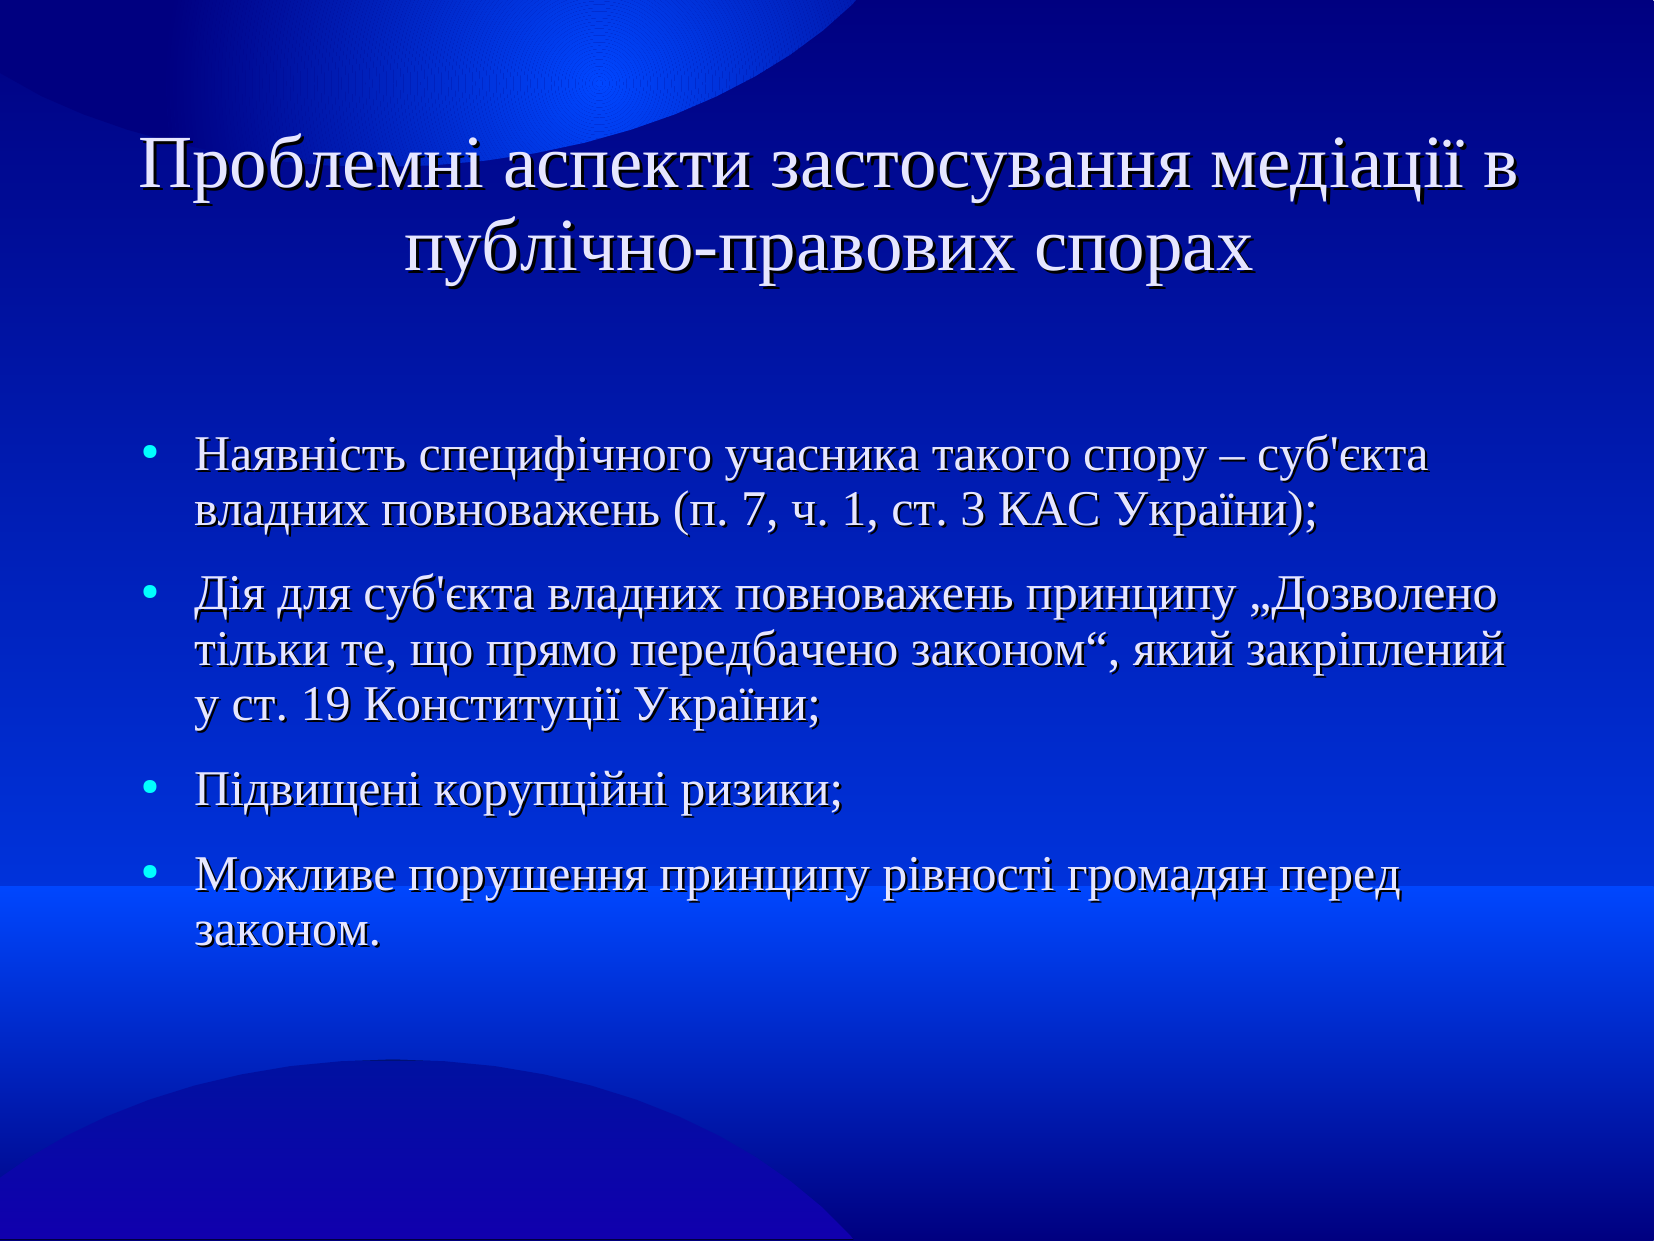

# Проблемні аспекти застосування медіації в публічно-правових спорах
Наявність специфічного учасника такого спору – суб'єкта владних повноважень (п. 7, ч. 1, ст. 3 КАС України);
Дія для суб'єкта владних повноважень принципу „Дозволено тільки те, що прямо передбачено законом“, який закріплений у ст. 19 Конституції України;
Підвищені корупційні ризики;
Можливе порушення принципу рівності громадян перед законом.